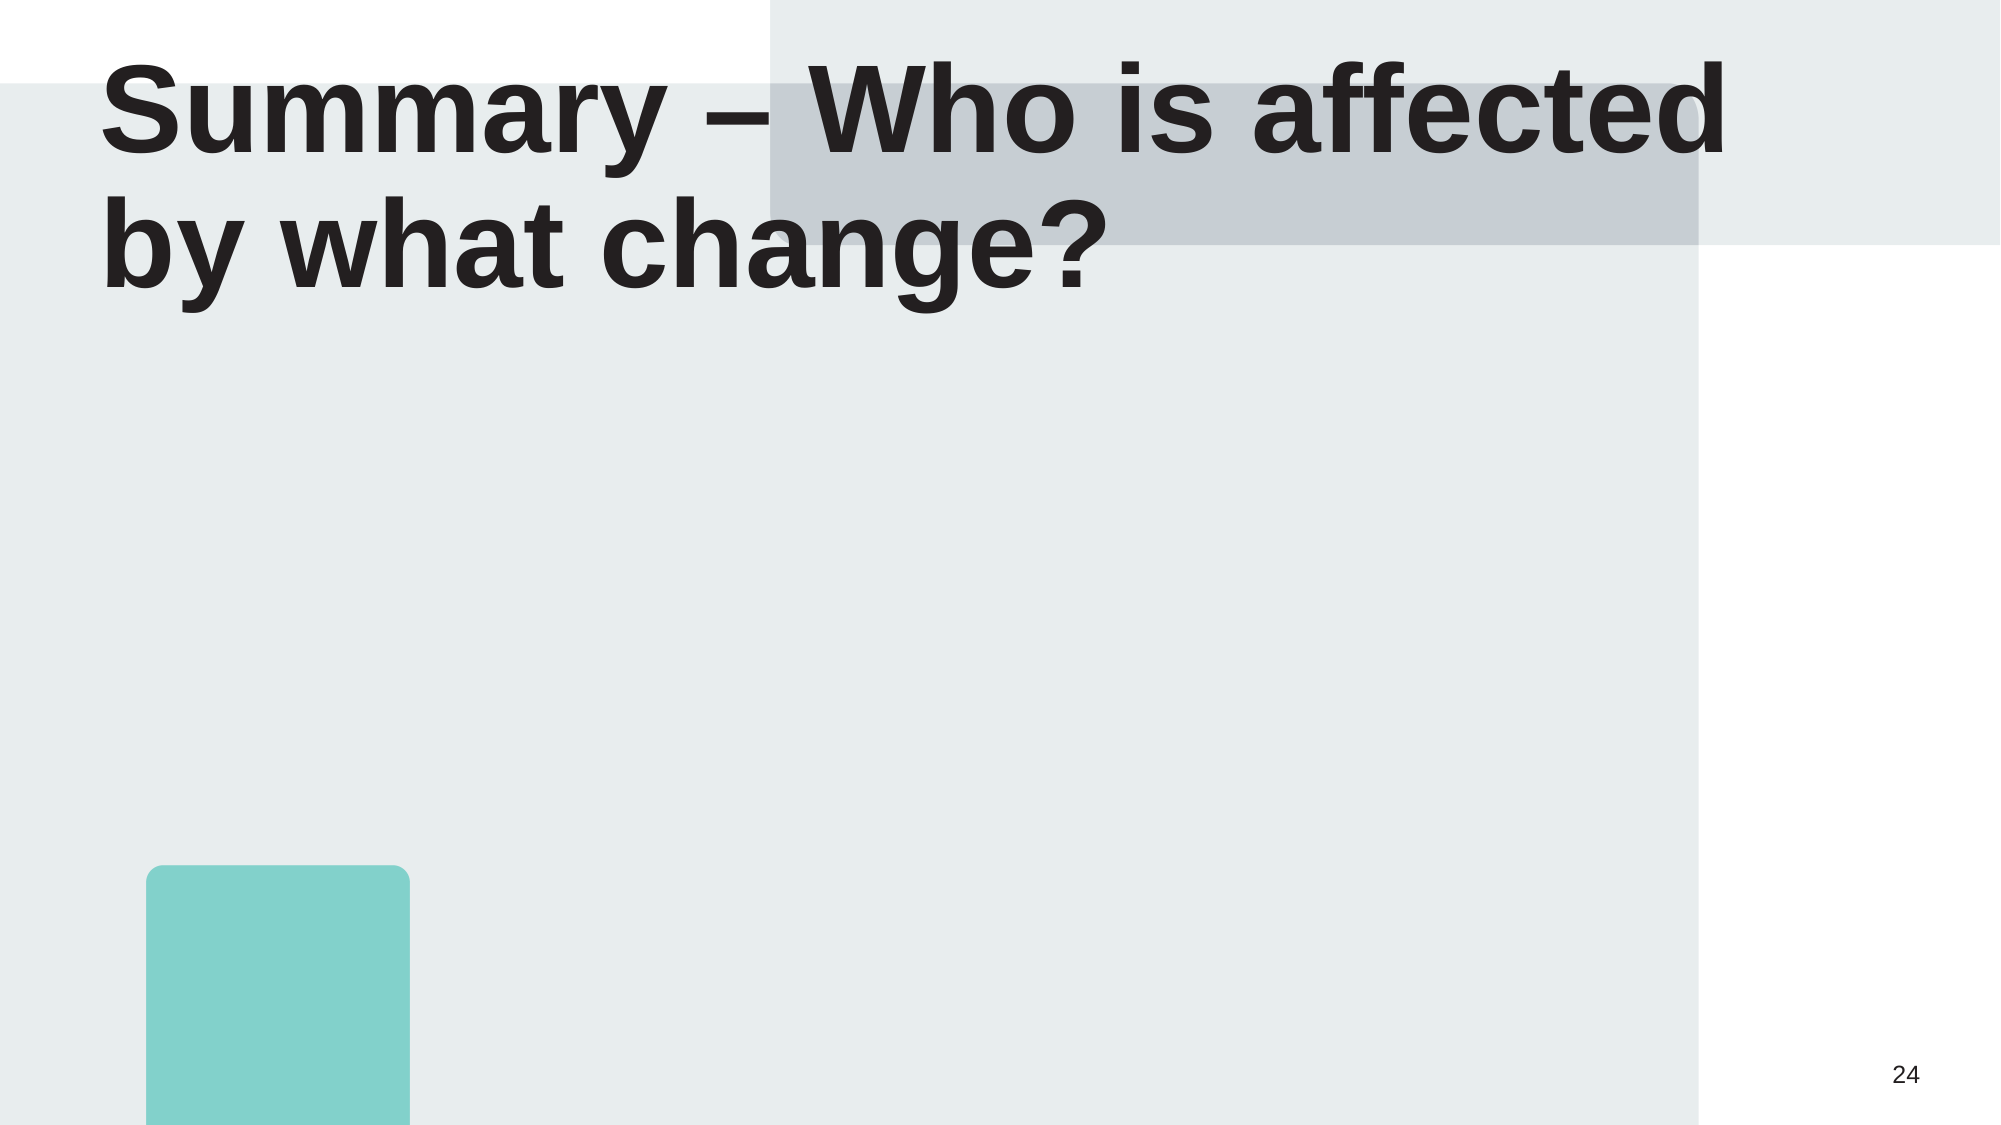

# Summary – Who is affected by what change?